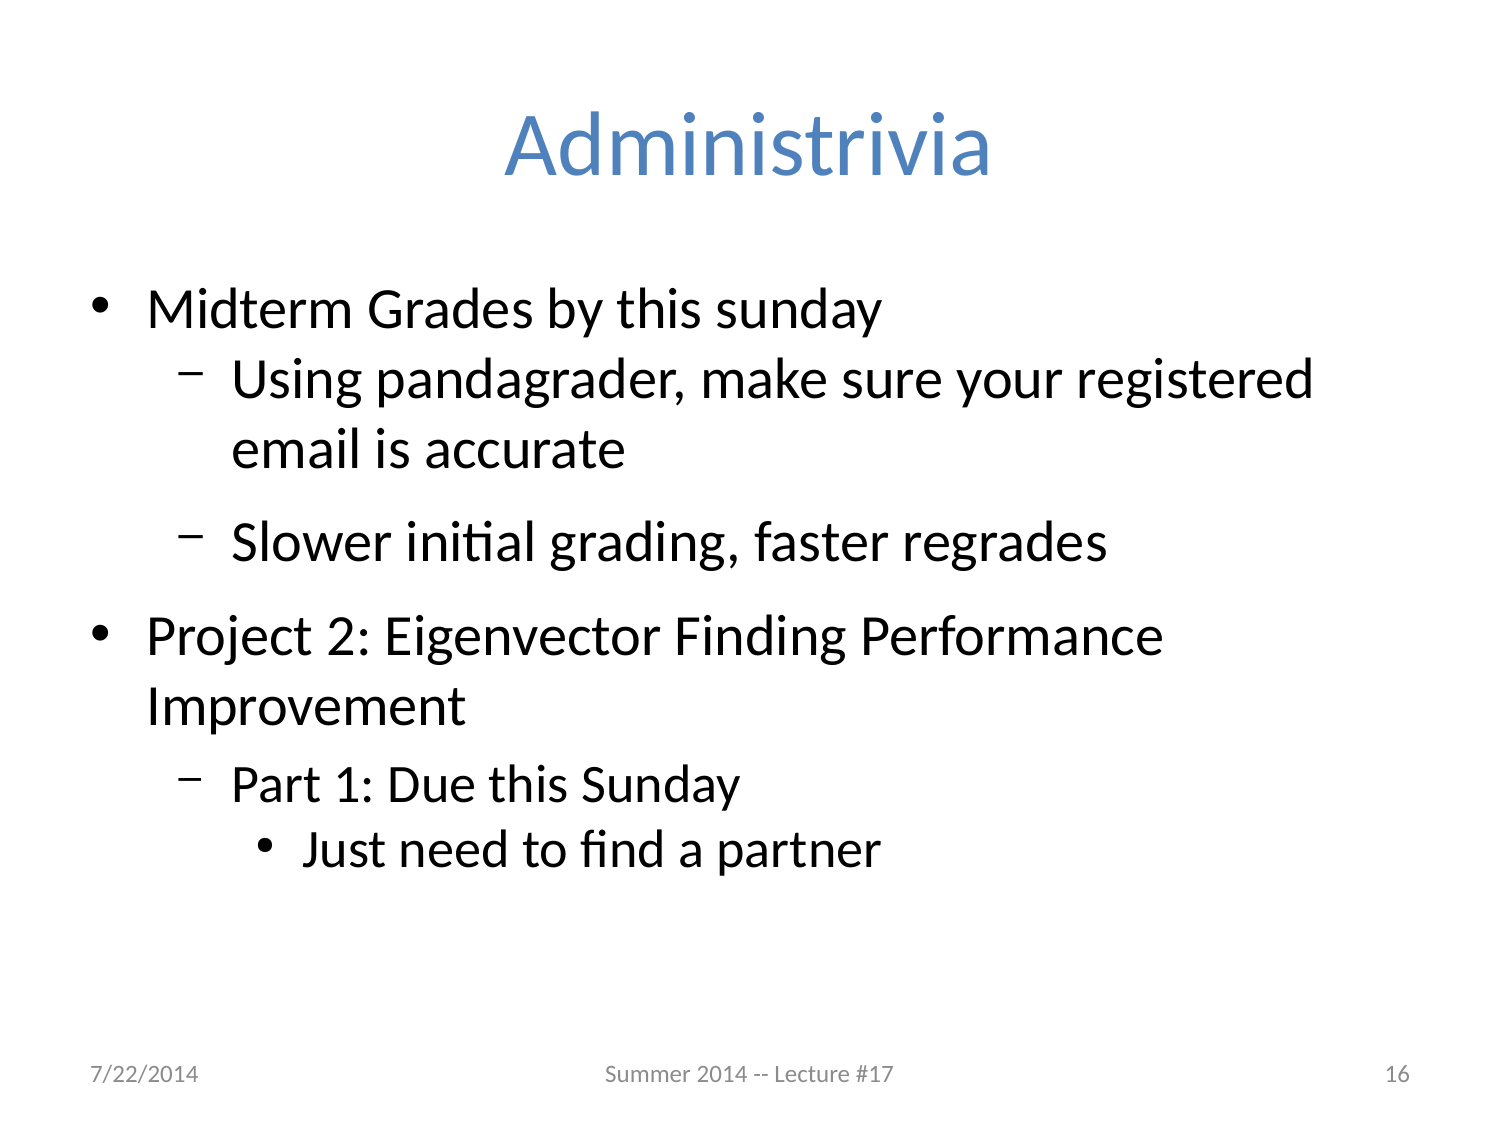

# Administrivia
Midterm Grades by this sunday
Using pandagrader, make sure your registered email is accurate
Slower initial grading, faster regrades
Project 2: Eigenvector Finding Performance Improvement
Part 1: Due this Sunday
Just need to find a partner
7/22/2014
Summer 2014 -- Lecture #17